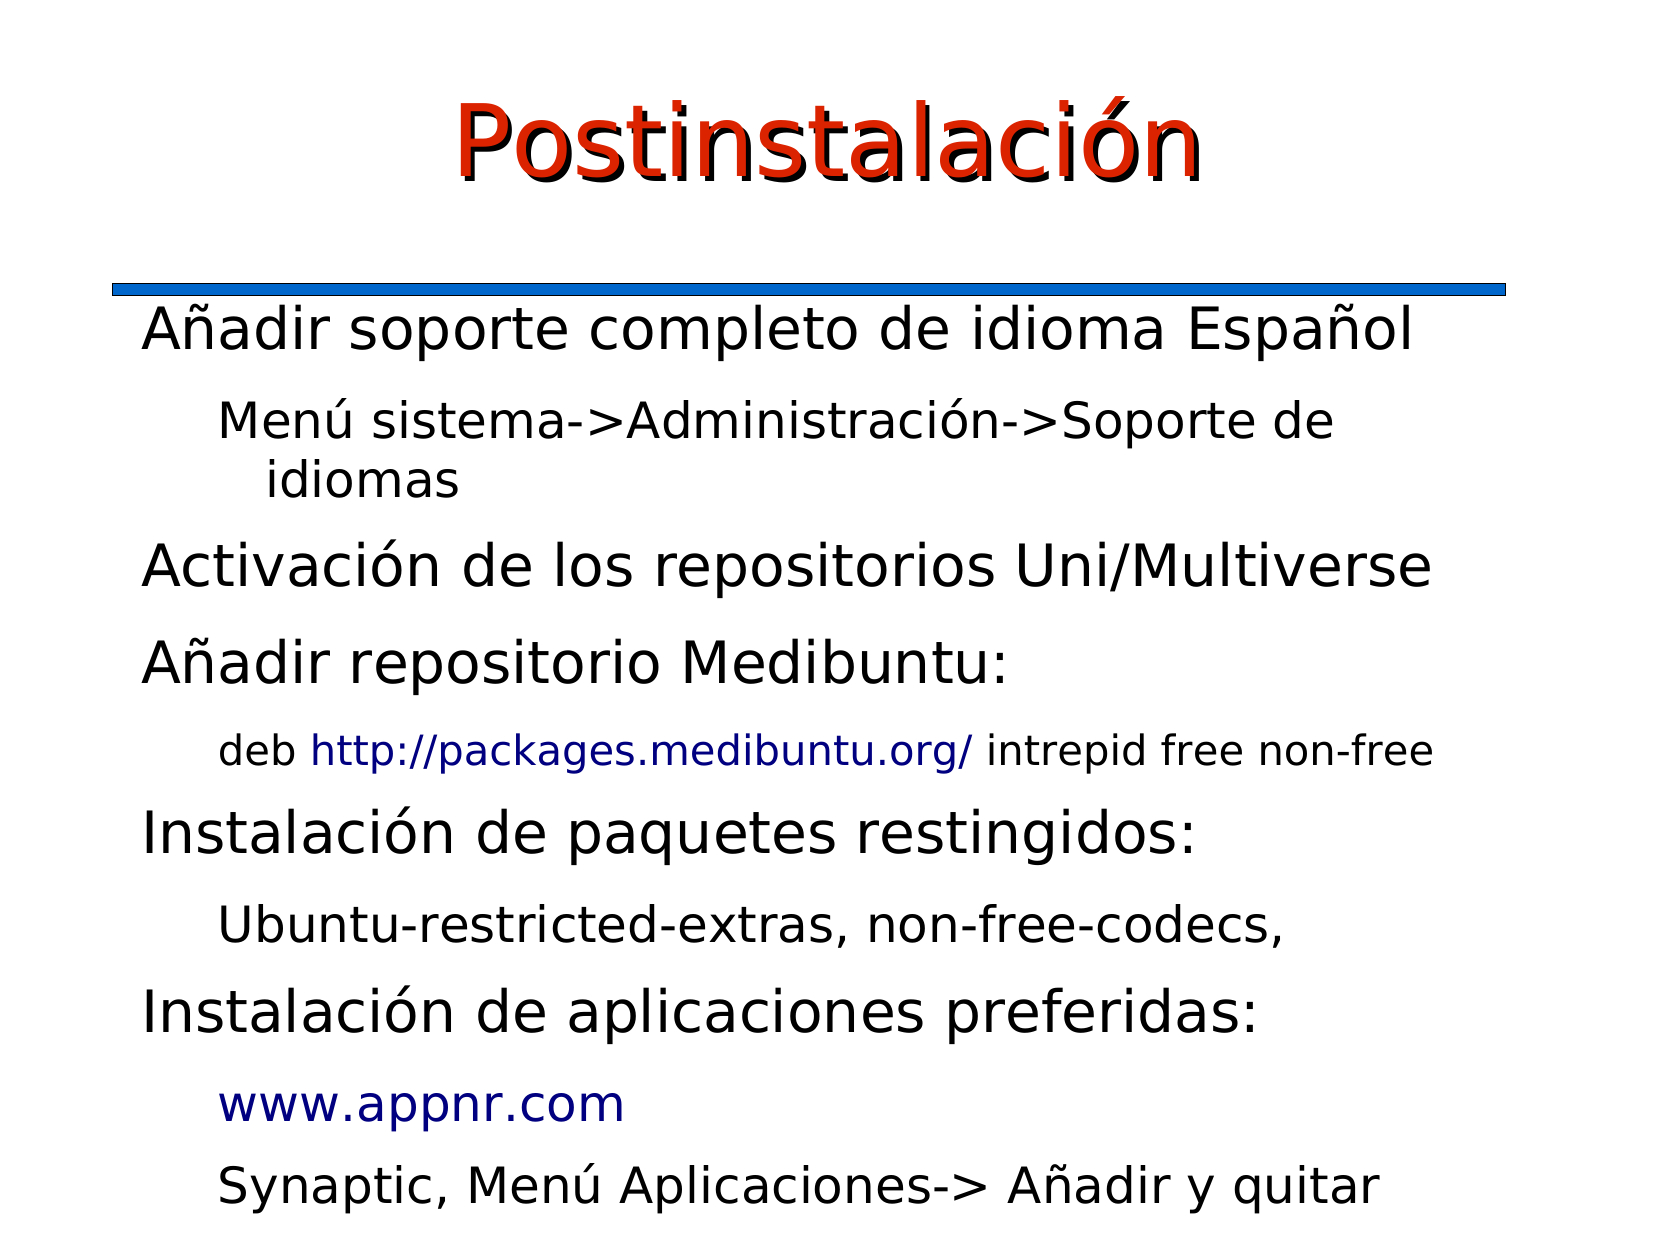

# Postinstalación
Añadir soporte completo de idioma Español
Menú sistema->Administración->Soporte de idiomas
Activación de los repositorios Uni/Multiverse
Añadir repositorio Medibuntu:
deb http://packages.medibuntu.org/ intrepid free non-free
Instalación de paquetes restingidos:
Ubuntu-restricted-extras, non-free-codecs,
Instalación de aplicaciones preferidas:
www.appnr.com
Synaptic, Menú Aplicaciones-> Añadir y quitar